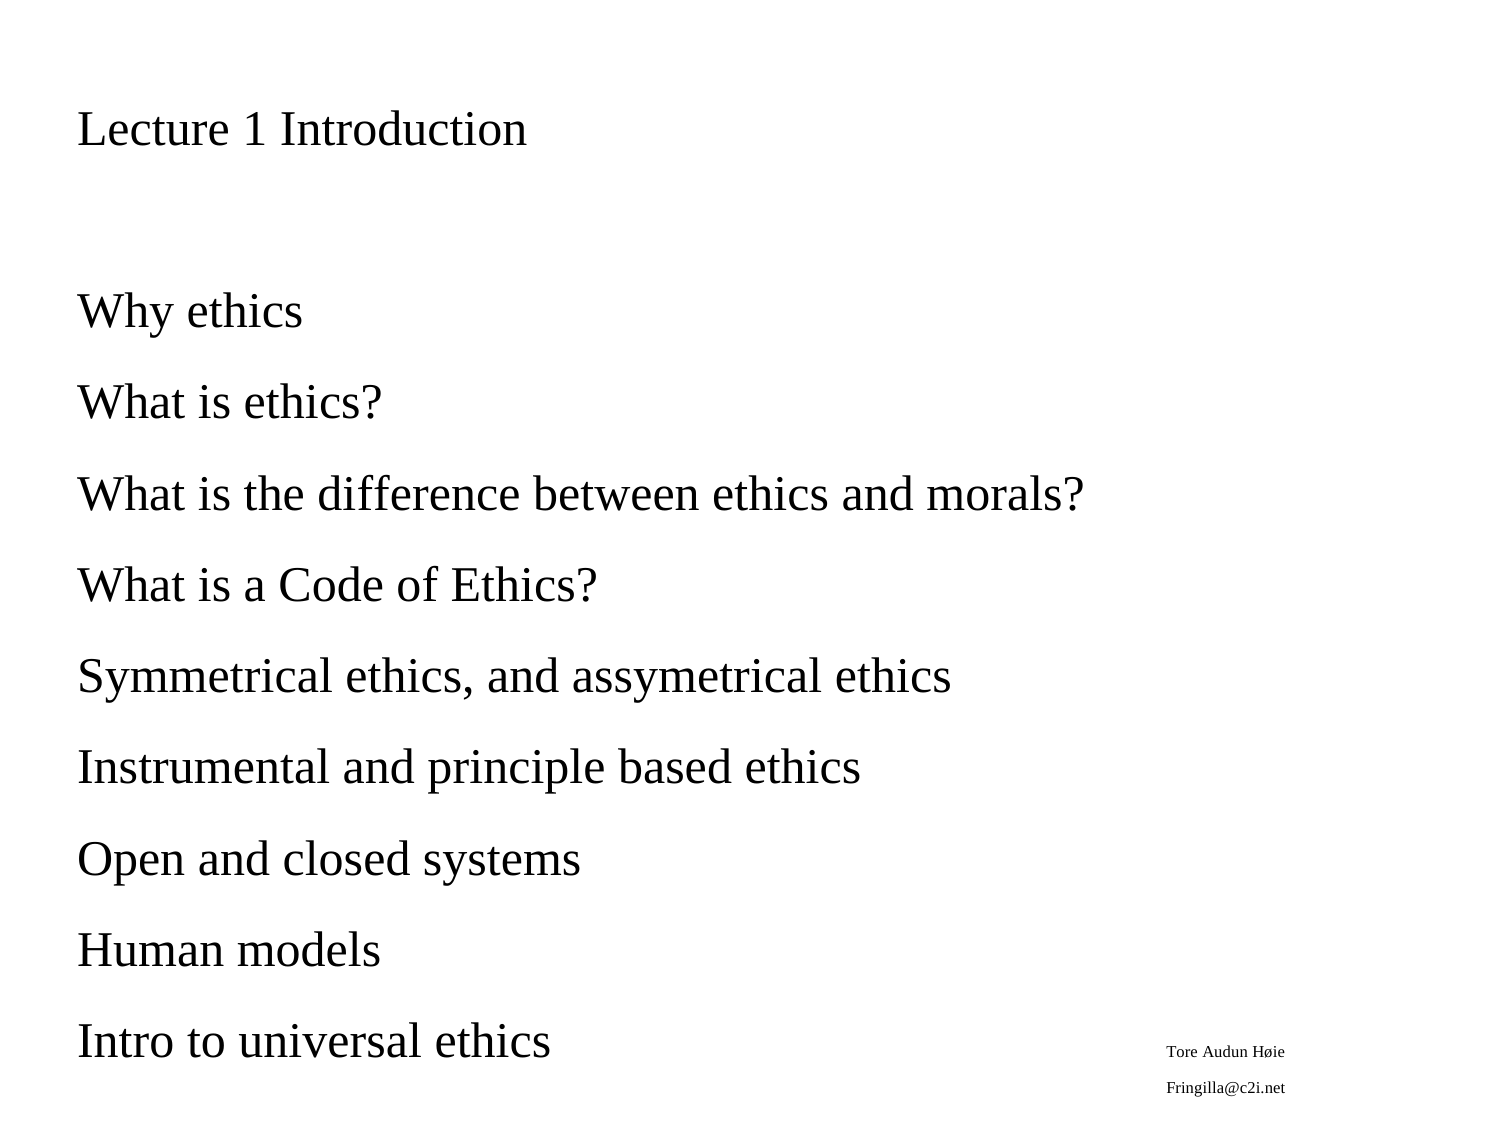

Lecture 1 Introduction
Why ethics
What is ethics?
What is the difference between ethics and morals?
What is a Code of Ethics?
Symmetrical ethics, and assymetrical ethics
Instrumental and principle based ethics
Open and closed systems
Human models
Intro to universal ethics
Tore Audun Høie
Fringilla@c2i.net